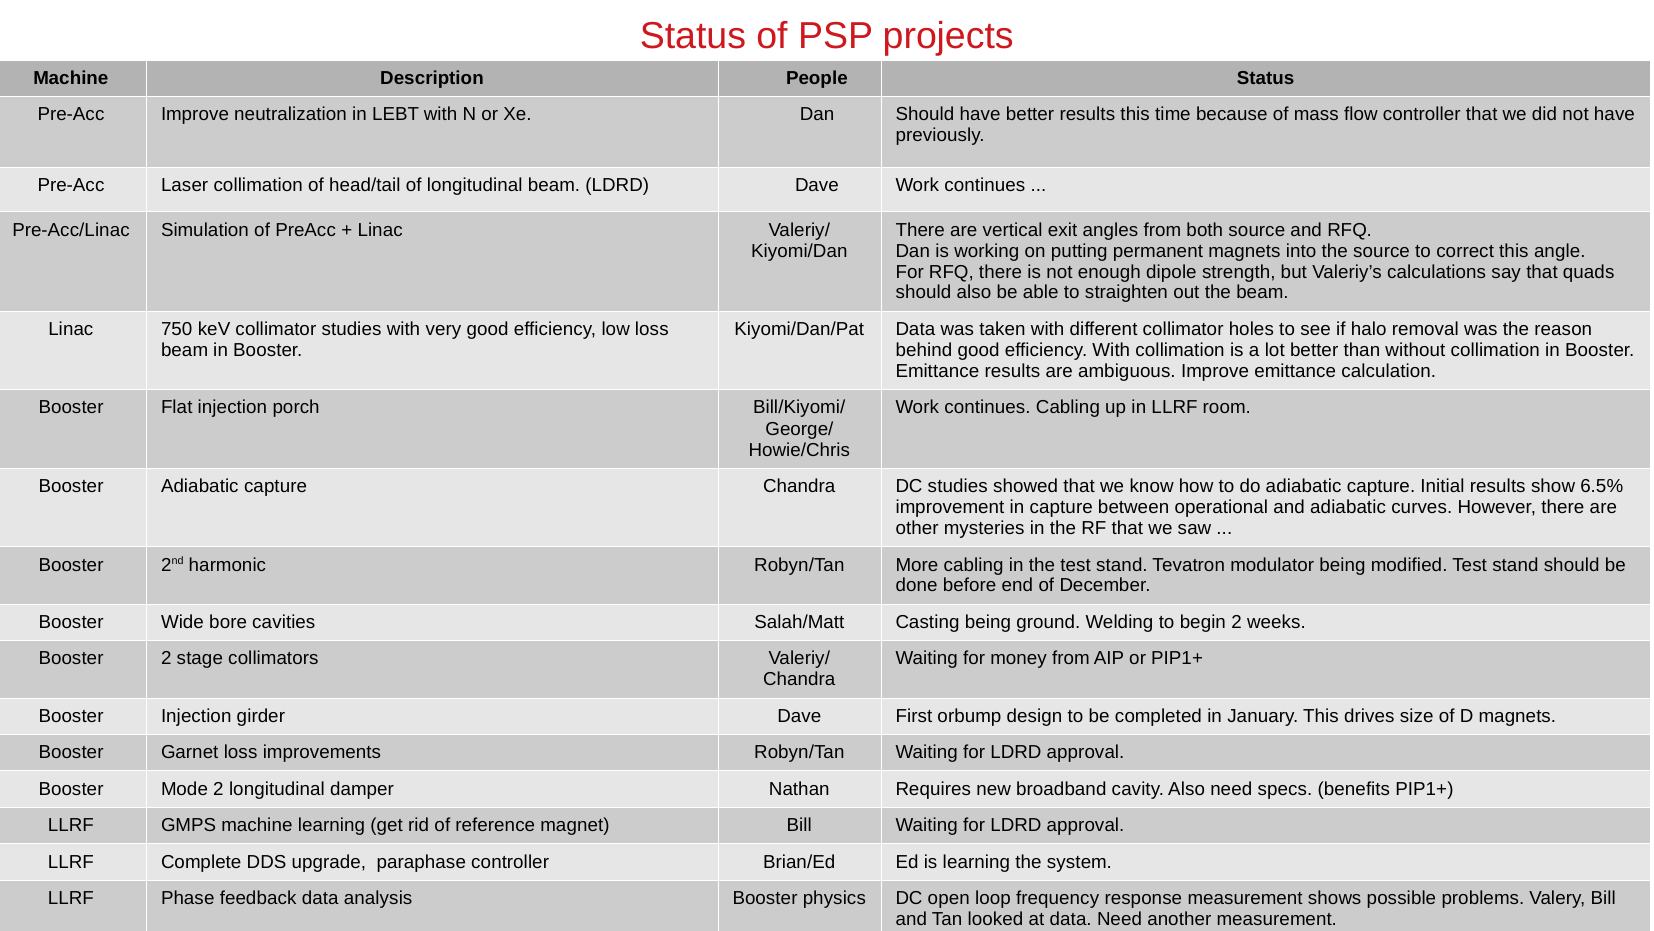

Status of PSP projects
| Machine | Description | People | Status |
| --- | --- | --- | --- |
| Pre-Acc | Improve neutralization in LEBT with N or Xe. | Dan | Should have better results this time because of mass flow controller that we did not have previously. |
| Pre-Acc | Laser collimation of head/tail of longitudinal beam. (LDRD) | Dave | Work continues ... |
| Pre-Acc/Linac | Simulation of PreAcc + Linac | Valeriy/Kiyomi/Dan | There are vertical exit angles from both source and RFQ. Dan is working on putting permanent magnets into the source to correct this angle. For RFQ, there is not enough dipole strength, but Valeriy’s calculations say that quads should also be able to straighten out the beam. |
| Linac | 750 keV collimator studies with very good efficiency, low loss beam in Booster. | Kiyomi/Dan/Pat | Data was taken with different collimator holes to see if halo removal was the reason behind good efficiency. With collimation is a lot better than without collimation in Booster. Emittance results are ambiguous. Improve emittance calculation. |
| Booster | Flat injection porch | Bill/Kiyomi/George/Howie/Chris | Work continues. Cabling up in LLRF room. |
| Booster | Adiabatic capture | Chandra | DC studies showed that we know how to do adiabatic capture. Initial results show 6.5% improvement in capture between operational and adiabatic curves. However, there are other mysteries in the RF that we saw ... |
| Booster | 2nd harmonic | Robyn/Tan | More cabling in the test stand. Tevatron modulator being modified. Test stand should be done before end of December. |
| Booster | Wide bore cavities | Salah/Matt | Casting being ground. Welding to begin 2 weeks. |
| Booster | 2 stage collimators | Valeriy/Chandra | Waiting for money from AIP or PIP1+ |
| Booster | Injection girder | Dave | First orbump design to be completed in January. This drives size of D magnets. |
| Booster | Garnet loss improvements | Robyn/Tan | Waiting for LDRD approval. |
| Booster | Mode 2 longitudinal damper | Nathan | Requires new broadband cavity. Also need specs. (benefits PIP1+) |
| LLRF | GMPS machine learning (get rid of reference magnet) | Bill | Waiting for LDRD approval. |
| LLRF | Complete DDS upgrade, paraphase controller | Brian/Ed | Ed is learning the system. |
| LLRF | Phase feedback data analysis | Booster physics | DC open loop frequency response measurement shows possible problems. Valery, Bill and Tan looked at data. Need another measurement. |
# Beam physics projects